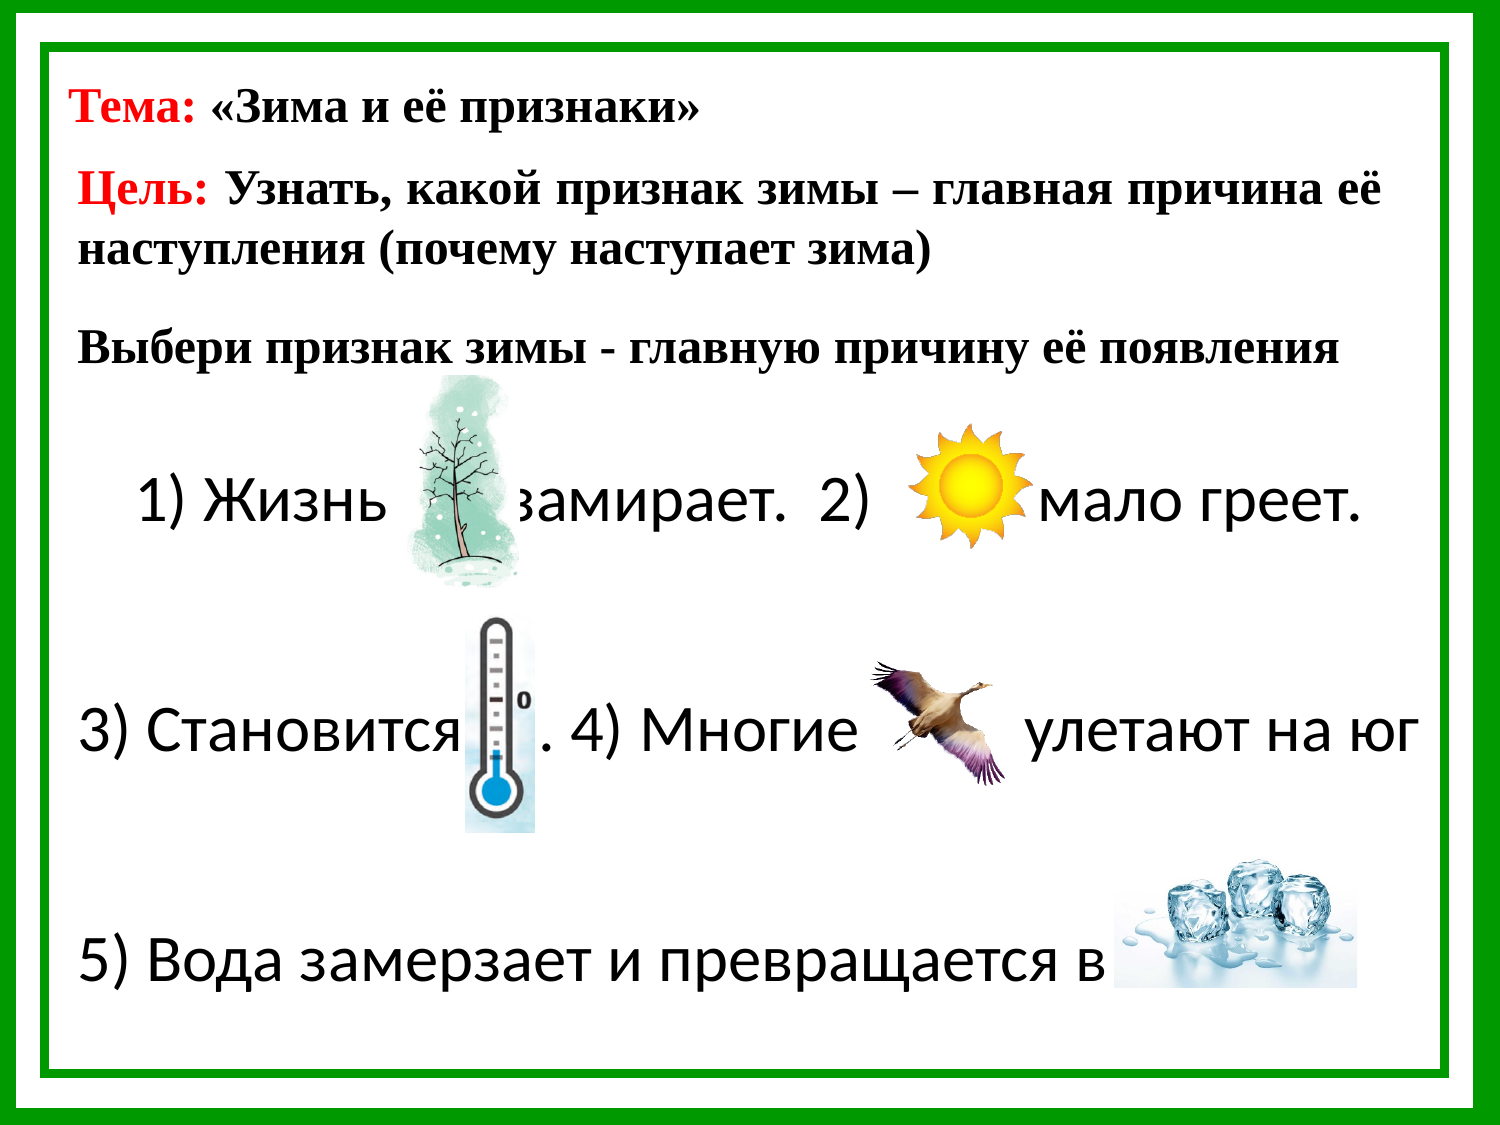

Тема: «Зима и её признаки»
Цель: Узнать, какой признак зимы – главная причина её наступления (почему наступает зима)
1) Жизнь замирает. 2) мало греет.
3) Становится . 4) Многие улетают на юг
5) Вода замерзает и превращается в
Выбери признак зимы - главную причину её появления